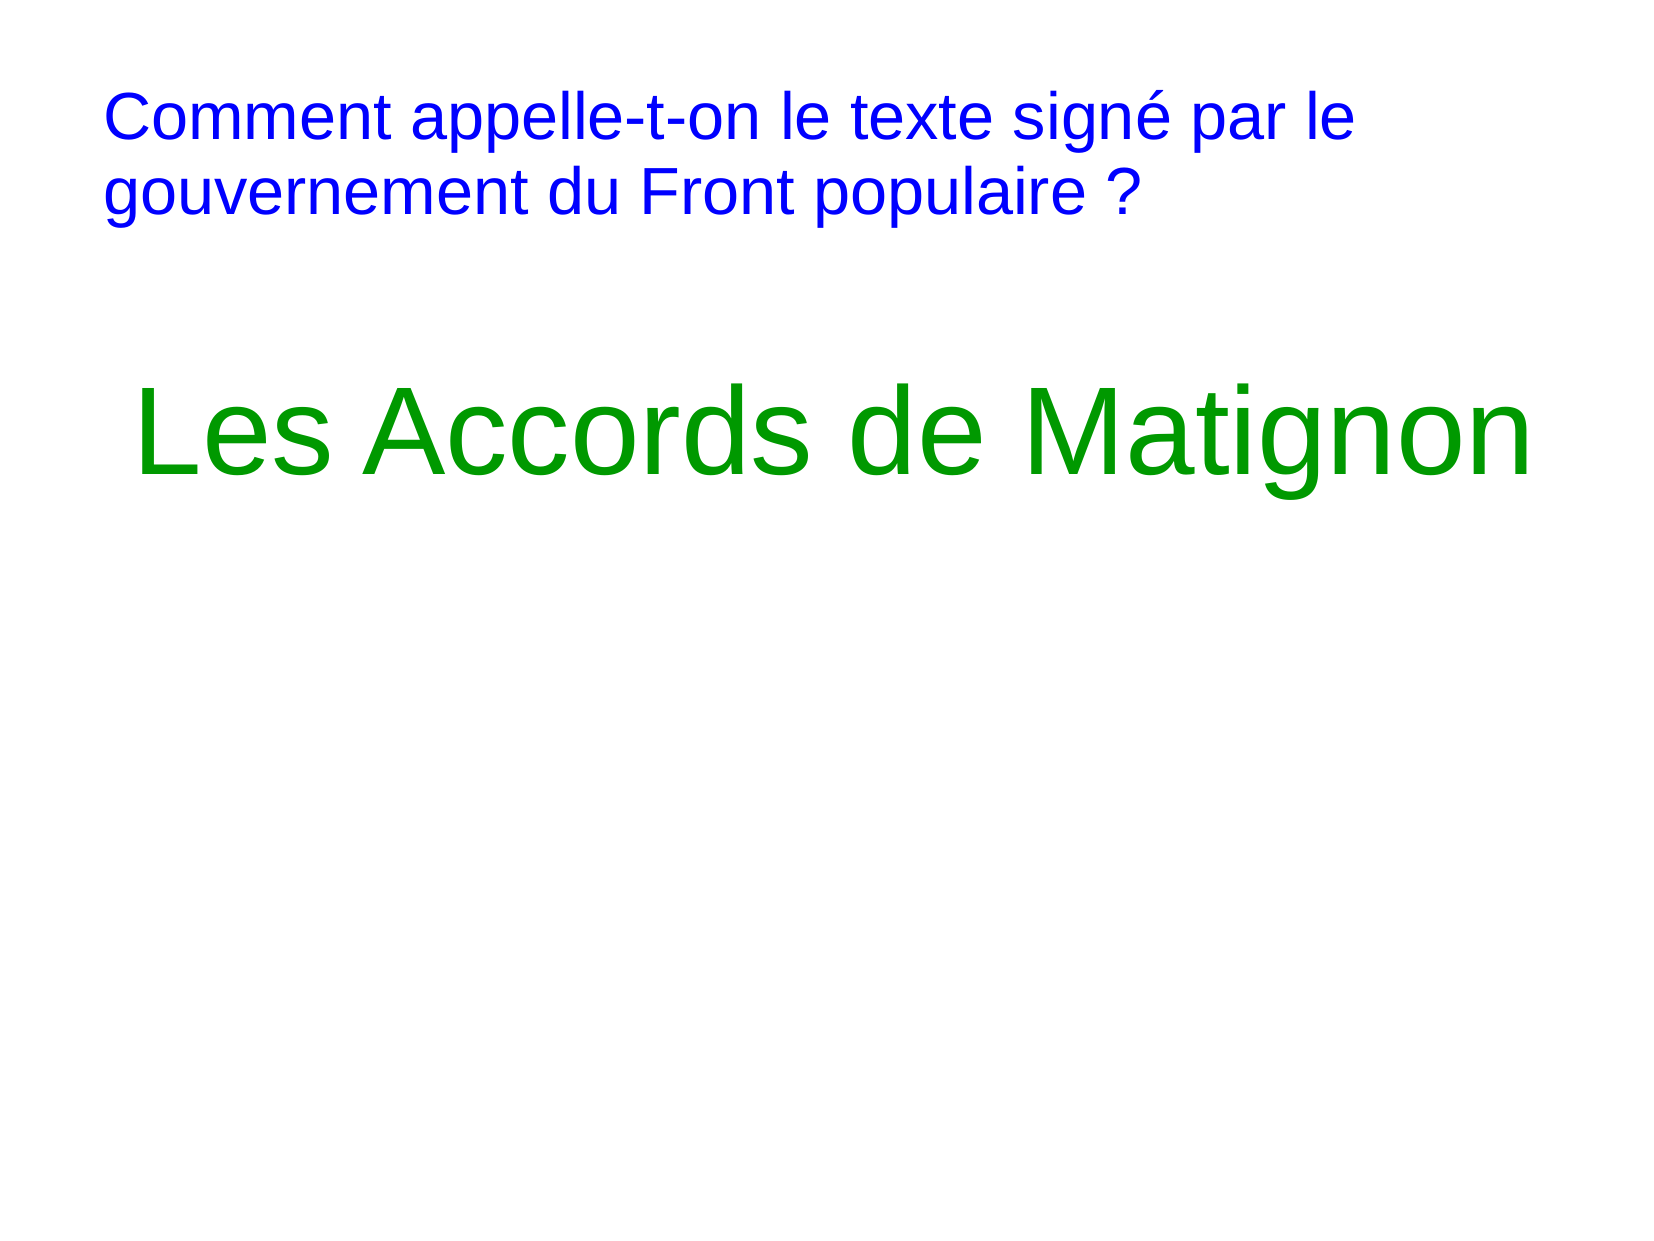

Comment appelle-t-on le texte signé par le gouvernement du Front populaire ?
Les Accords de Matignon